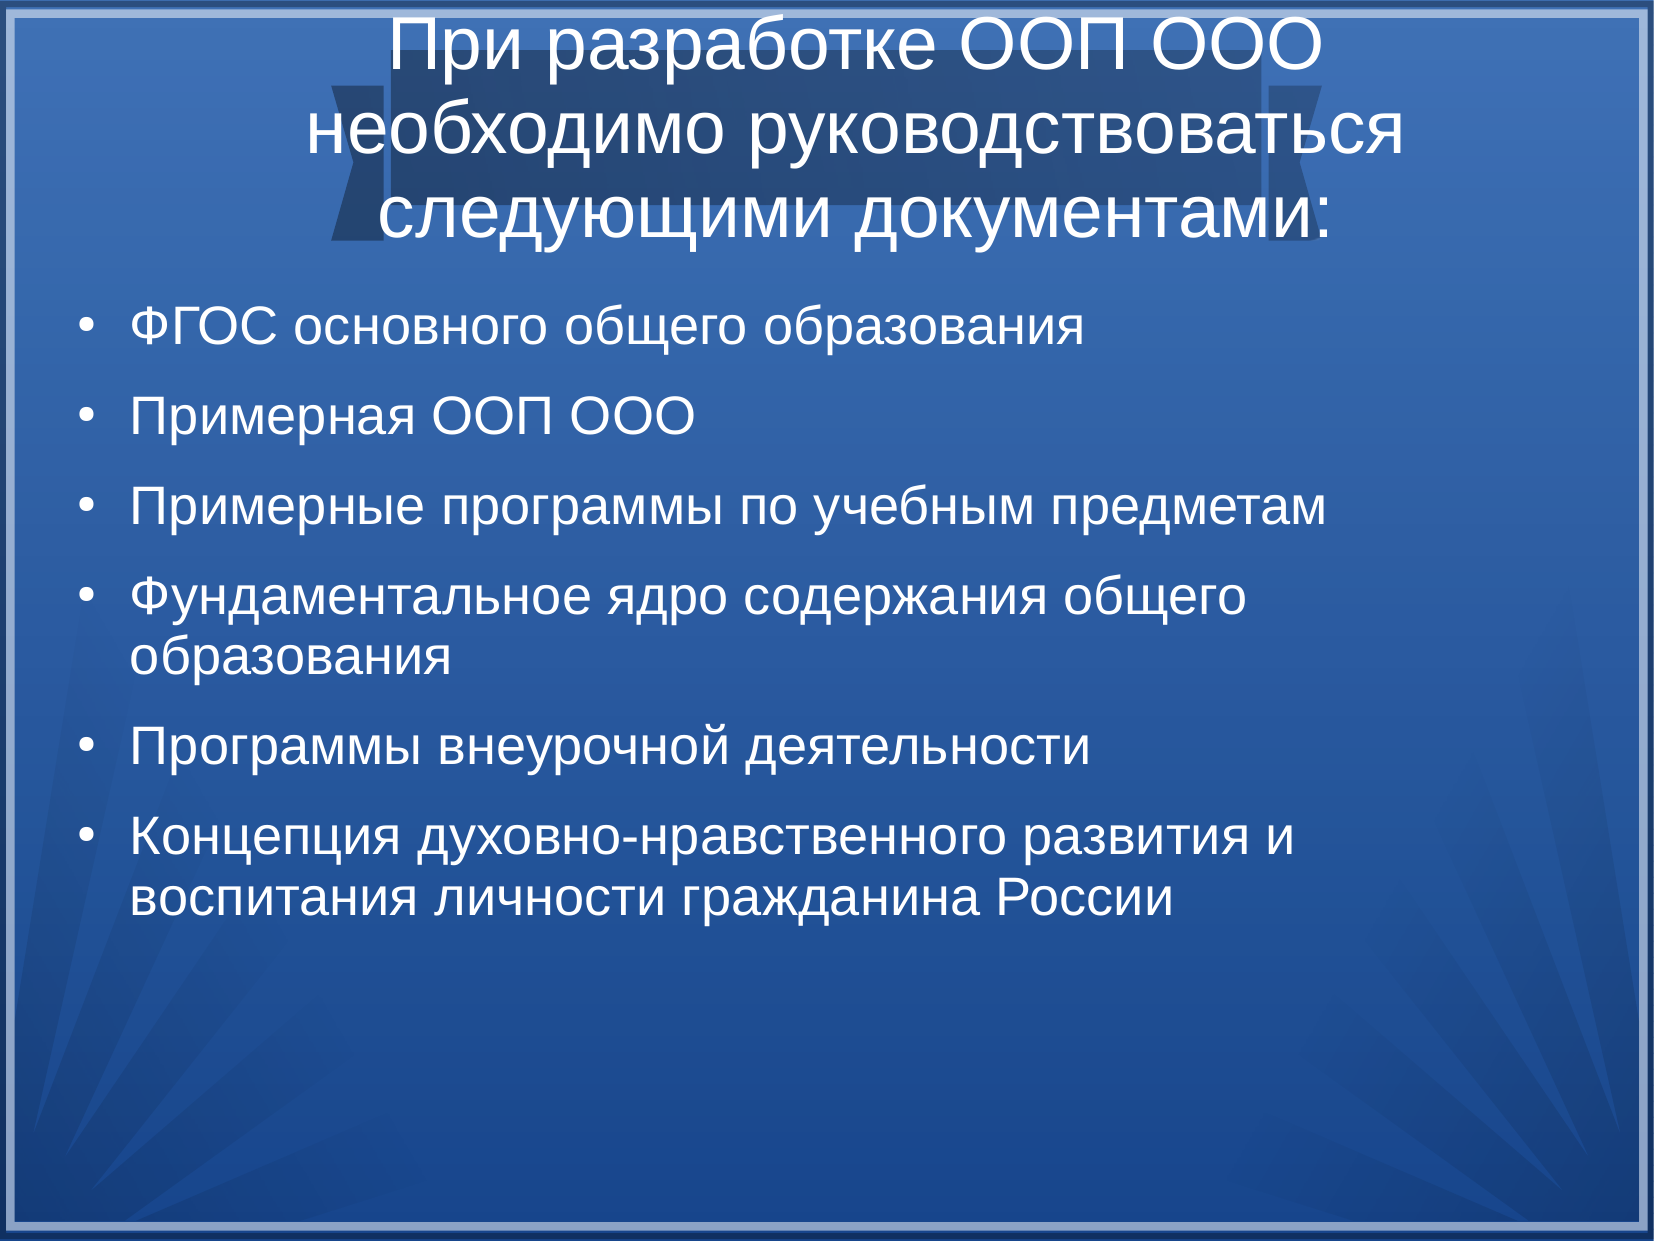

# При разработке ООП ООО необходимо руководствоваться следующими документами:
ФГОС основного общего образования
Примерная ООП ООО
Примерные программы по учебным предметам
Фундаментальное ядро содержания общего образования
Программы внеурочной деятельности
Концепция духовно-нравственного развития и воспитания личности гражданина России